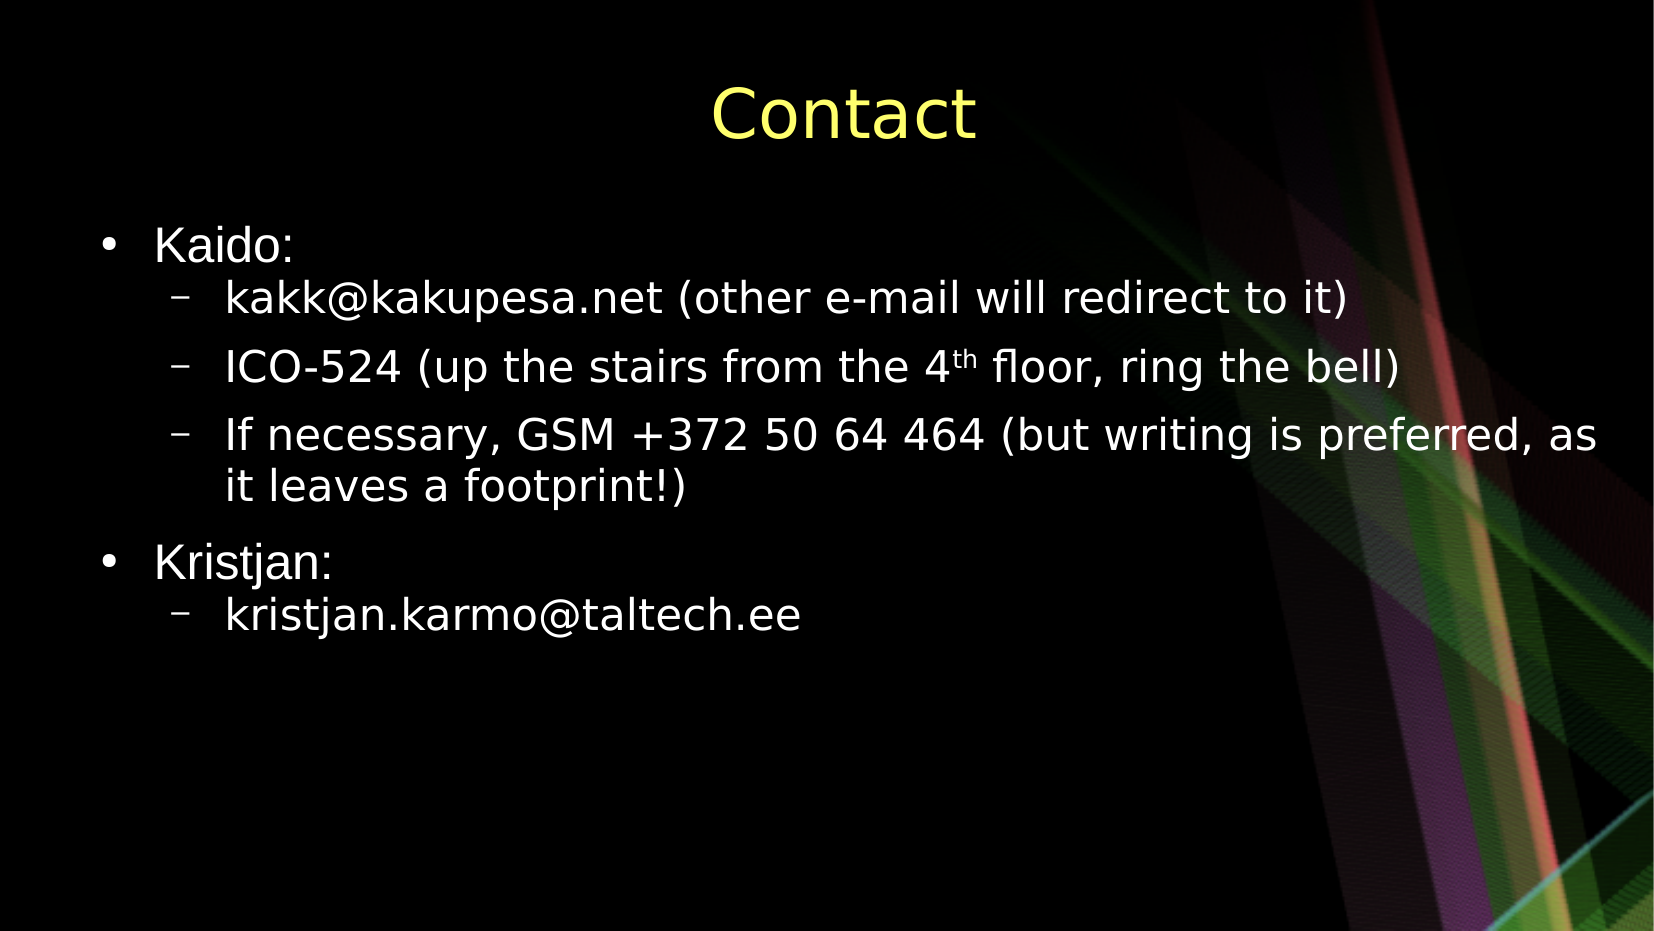

# Contact
Kaido:
kakk@kakupesa.net (other e-mail will redirect to it)
ICO-524 (up the stairs from the 4th floor, ring the bell)
If necessary, GSM +372 50 64 464 (but writing is preferred, as it leaves a footprint!)
Kristjan:
kristjan.karmo@taltech.ee